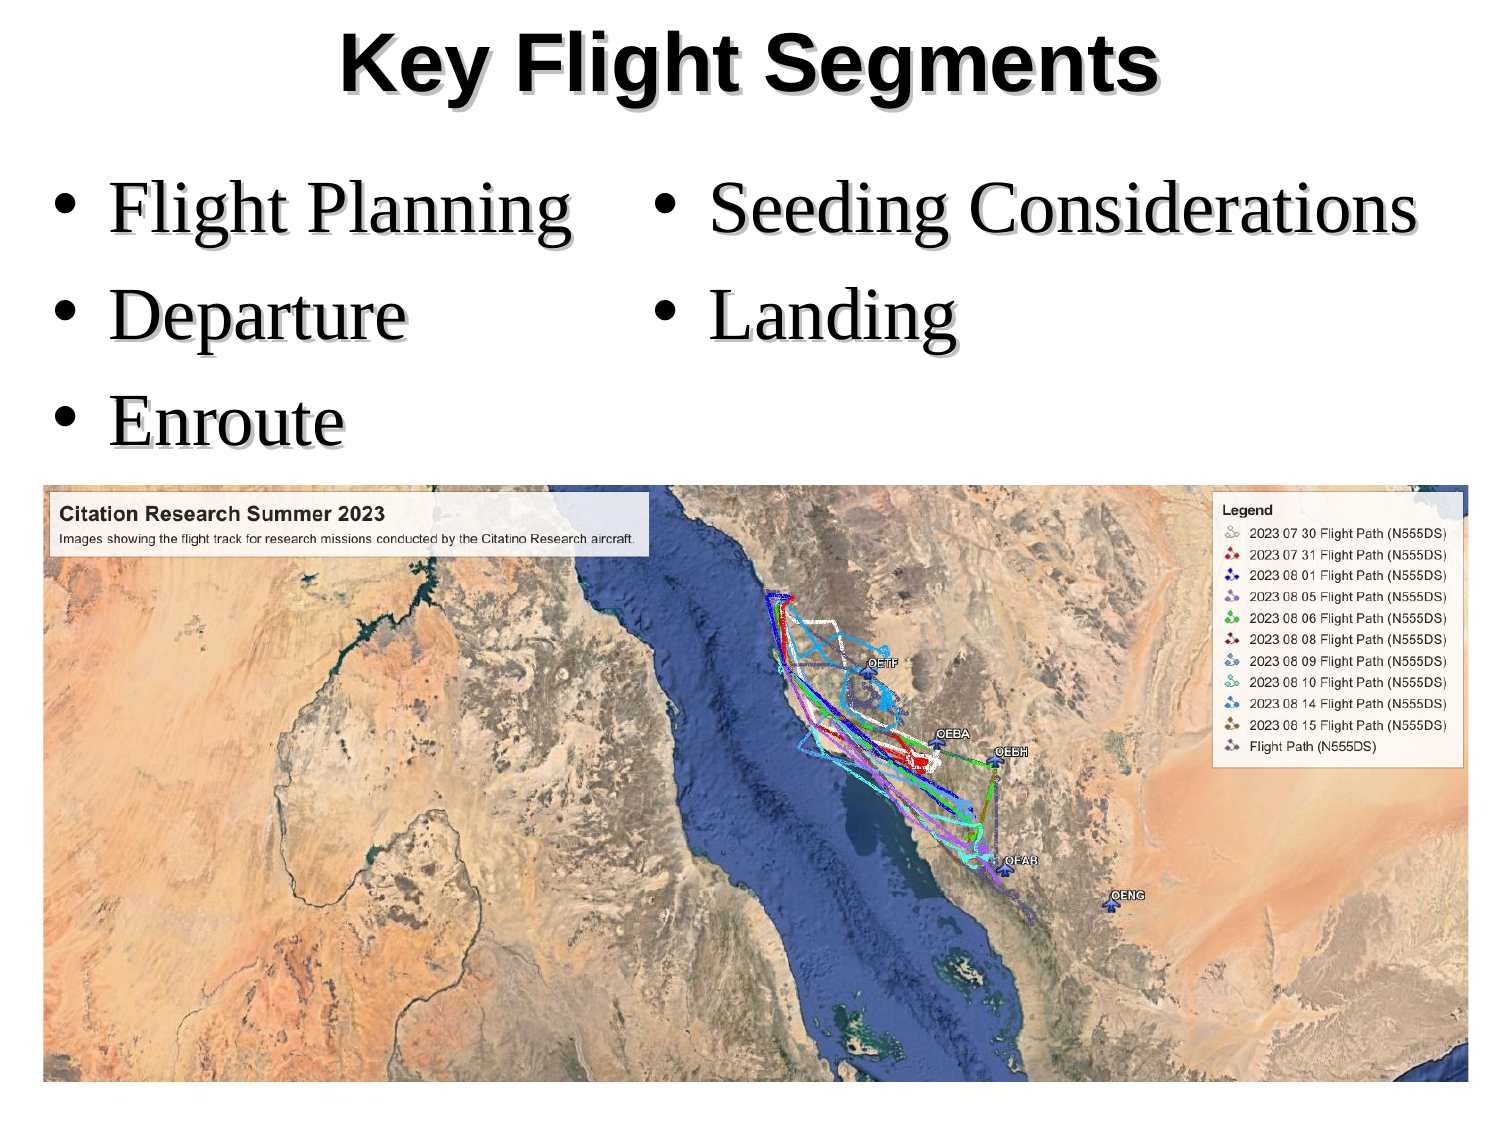

# Key Flight Segments
Flight Planning
Departure
Enroute
Seeding Considerations
Landing